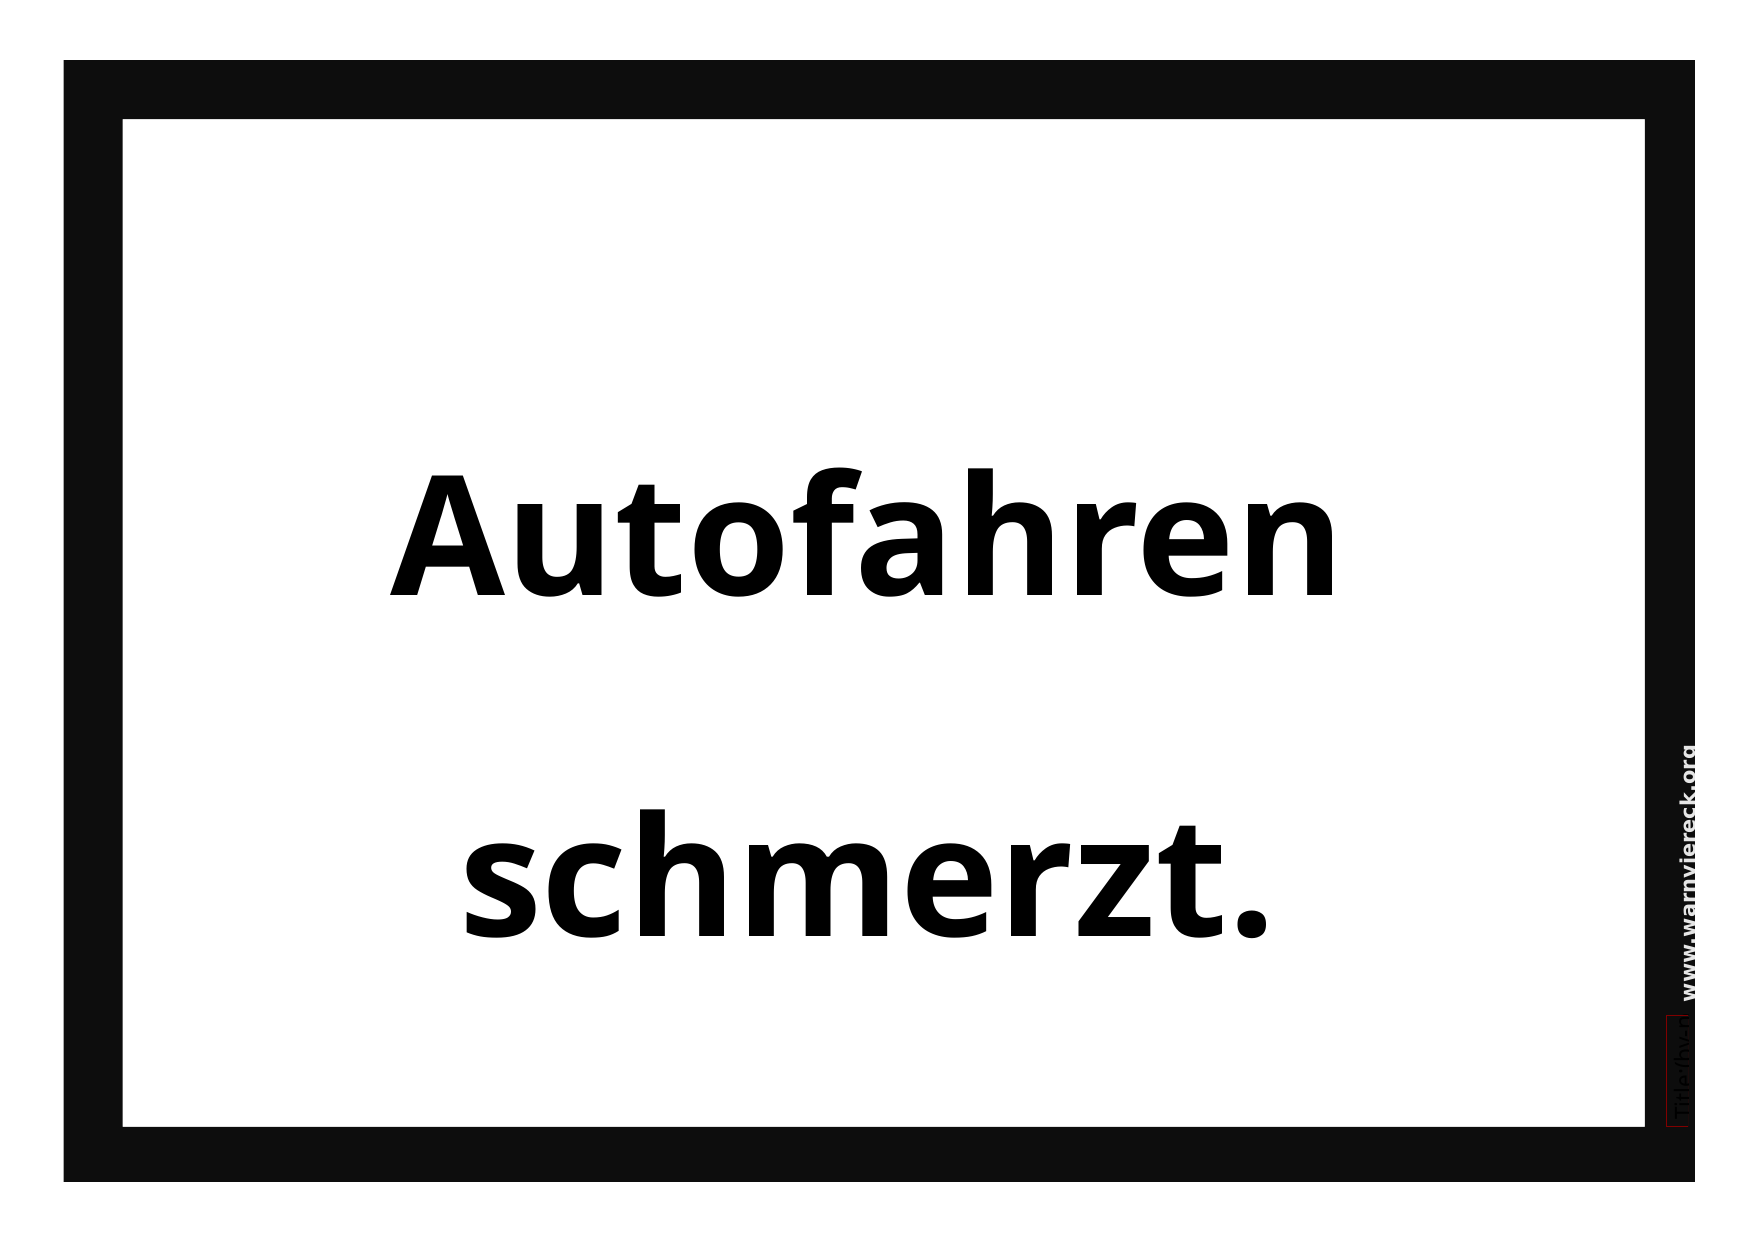

Autofahren
schmerzt.
Pro Tag werden in Österreich 155 Personen im Straßenverkehr verletzt.